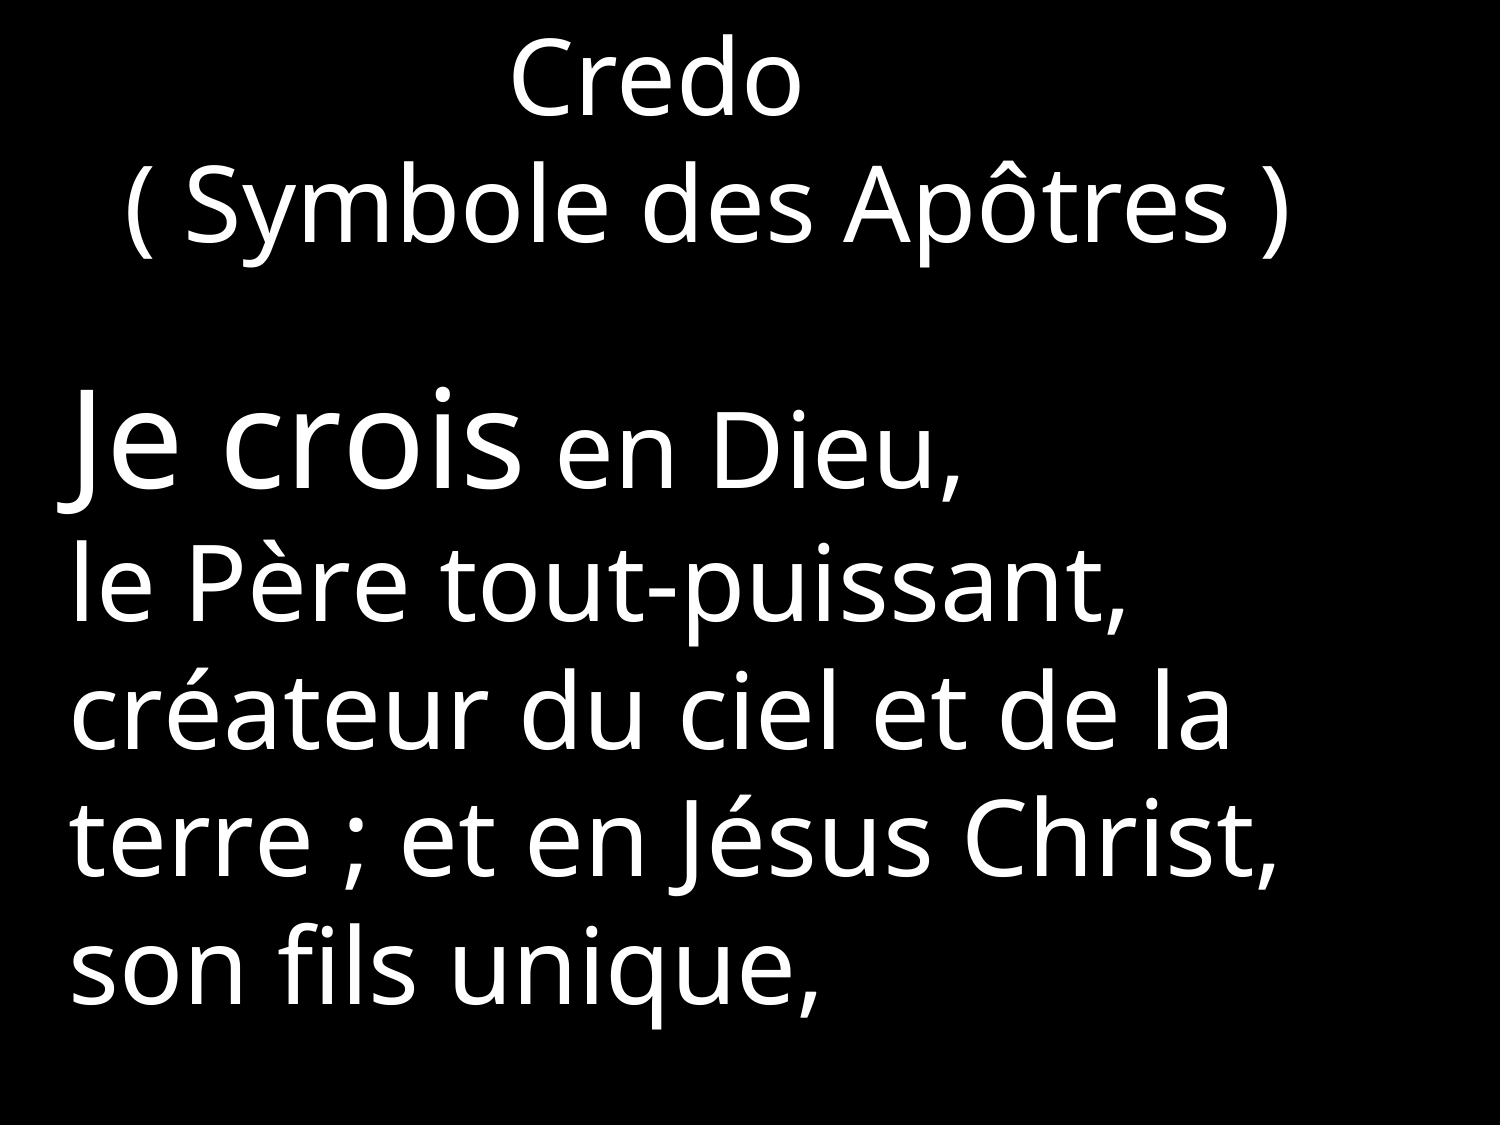

Credo
 ( Symbole des Apôtres )
Je crois en Dieu,
le Père tout-puissant, créateur du ciel et de la terre ; et en Jésus Christ, son fils unique,